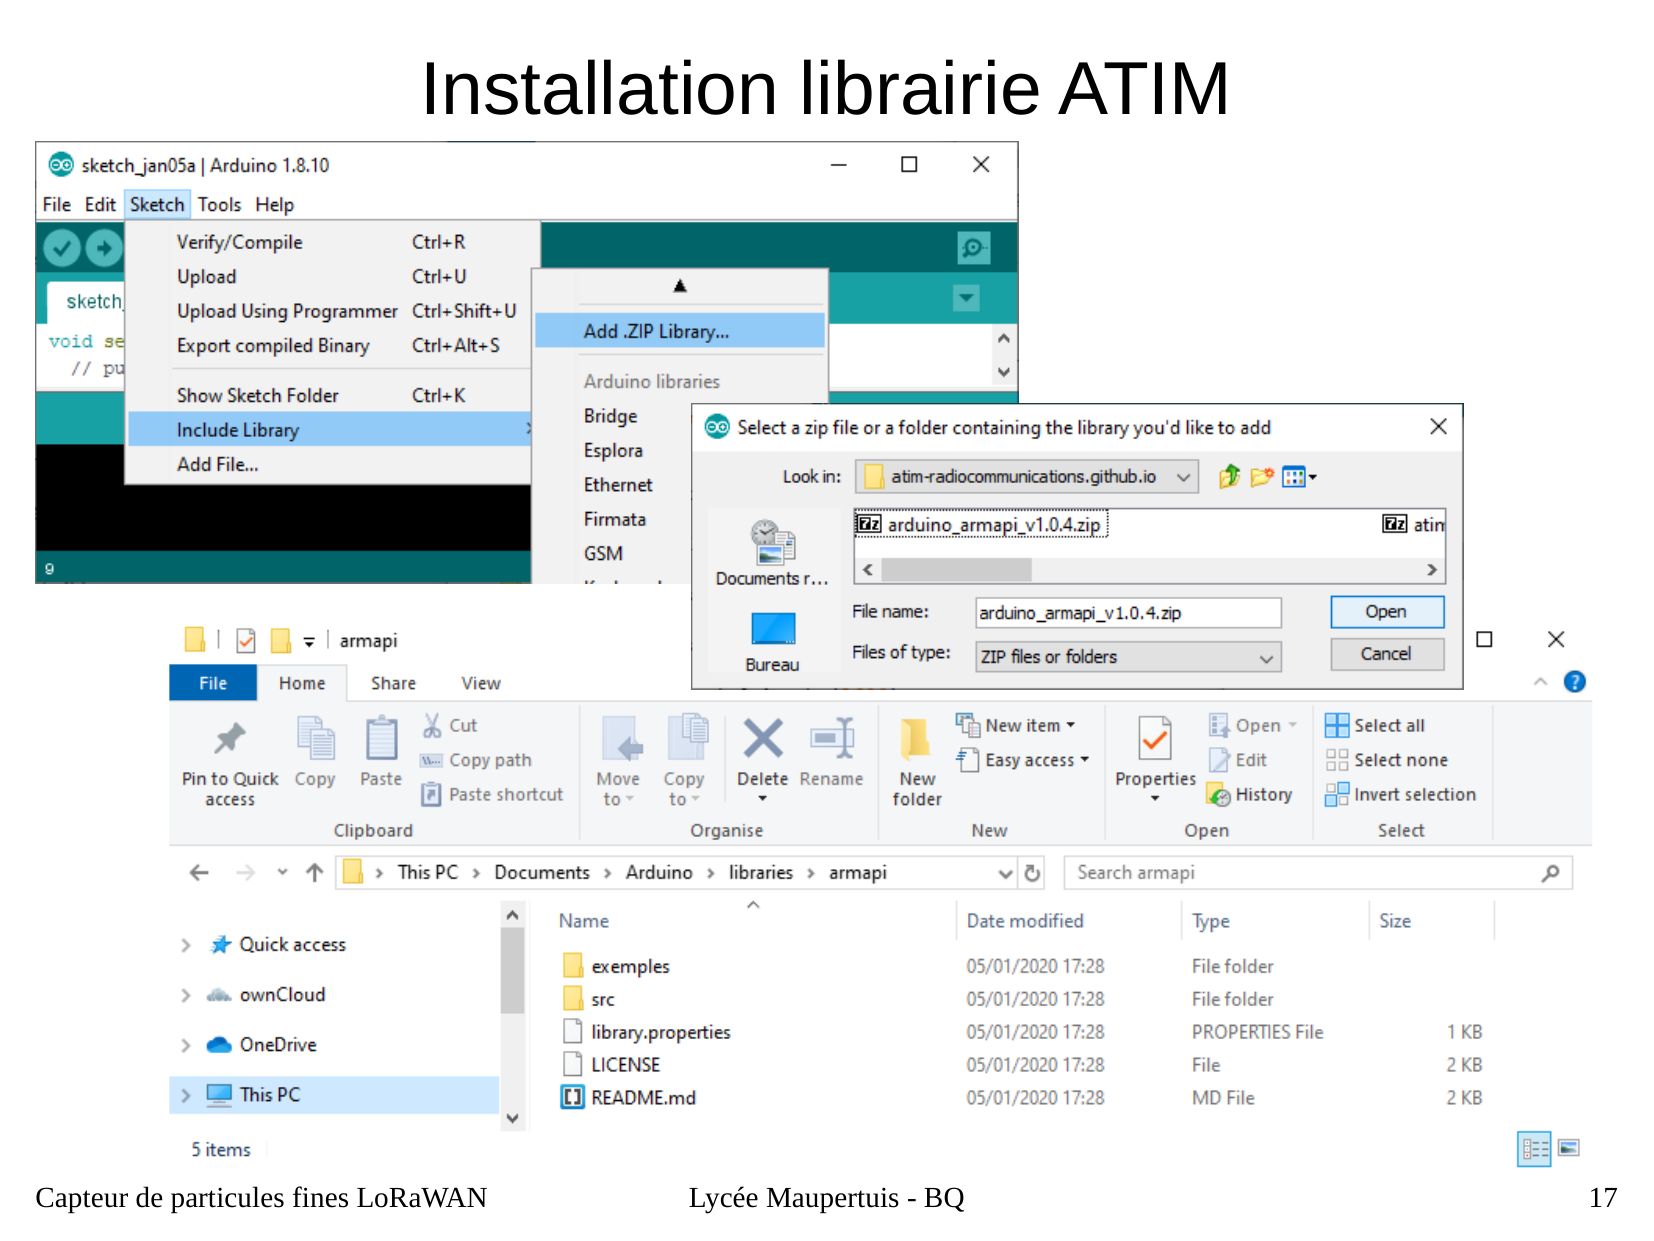

# Installation librairie ATIM
Capteur de particules fines LoRaWAN
Lycée Maupertuis - BQ
17